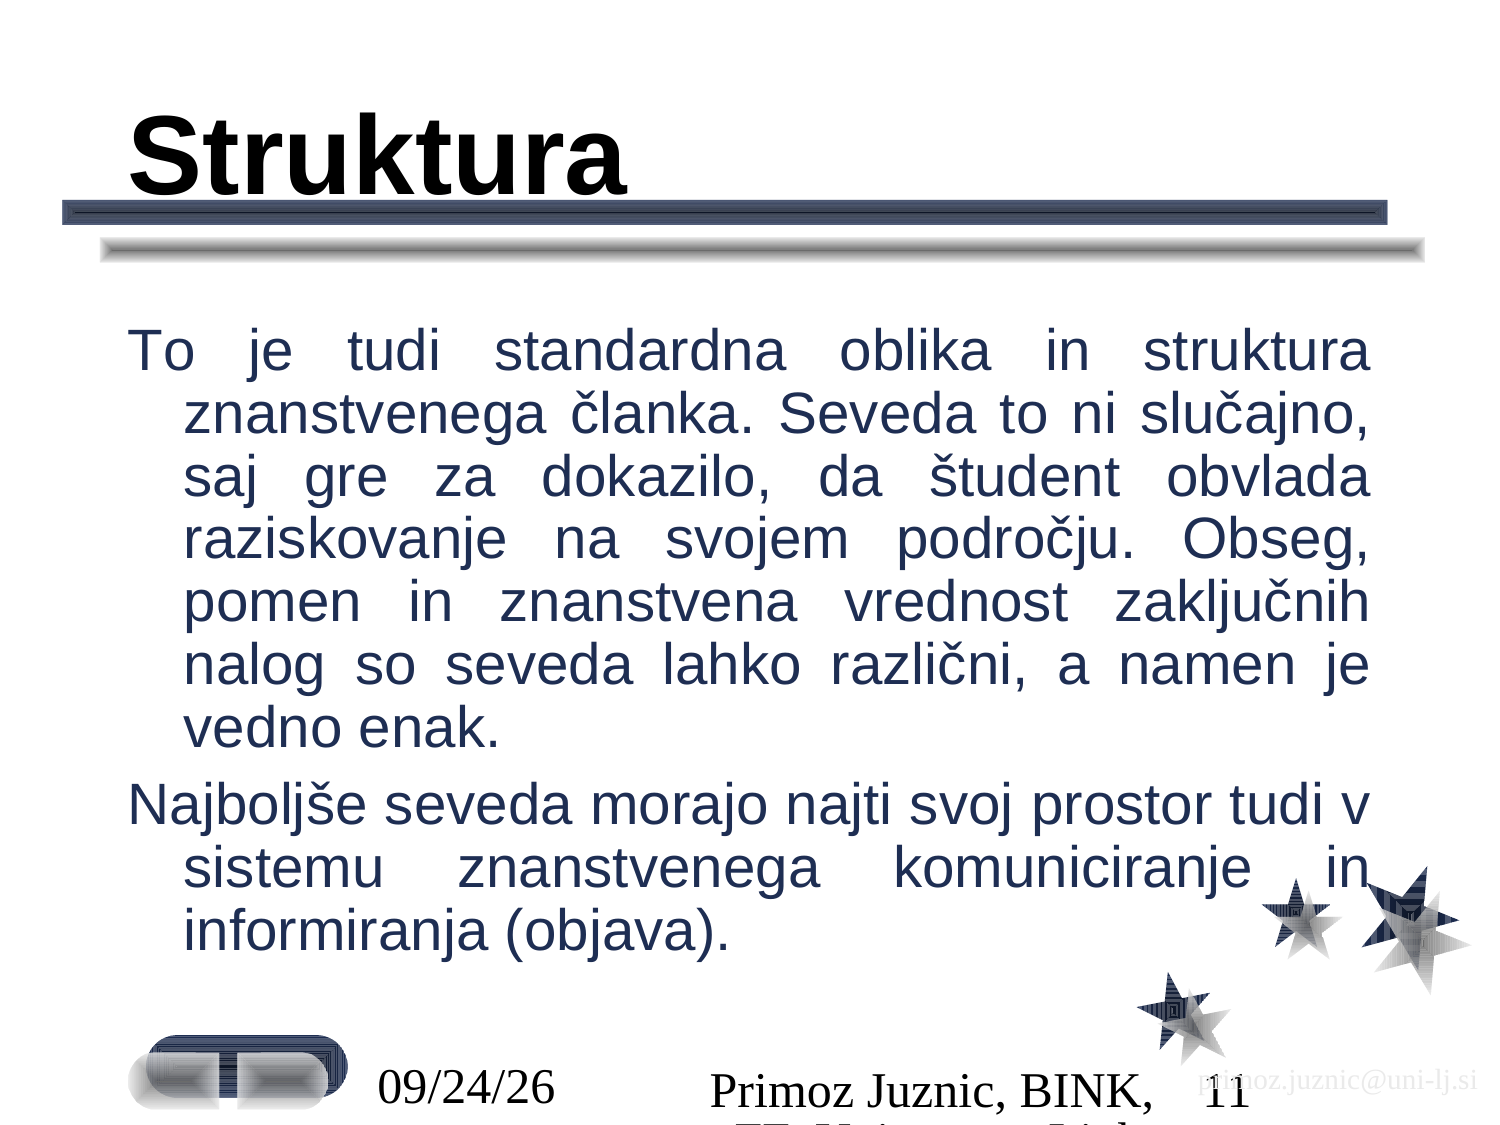

# Struktura
To je tudi standardna oblika in struktura znanstvenega članka. Seveda to ni slučajno, saj gre za dokazilo, da študent obvlada raziskovanje na svojem področju. Obseg, pomen in znanstvena vrednost zaključnih nalog so seveda lahko različni, a namen je vedno enak.
Najboljše seveda morajo najti svoj prostor tudi v sistemu znanstvenega komuniciranje in informiranja (objava).
Primoz Juznic, BINK, FF, Univerza v Ljubljani
11